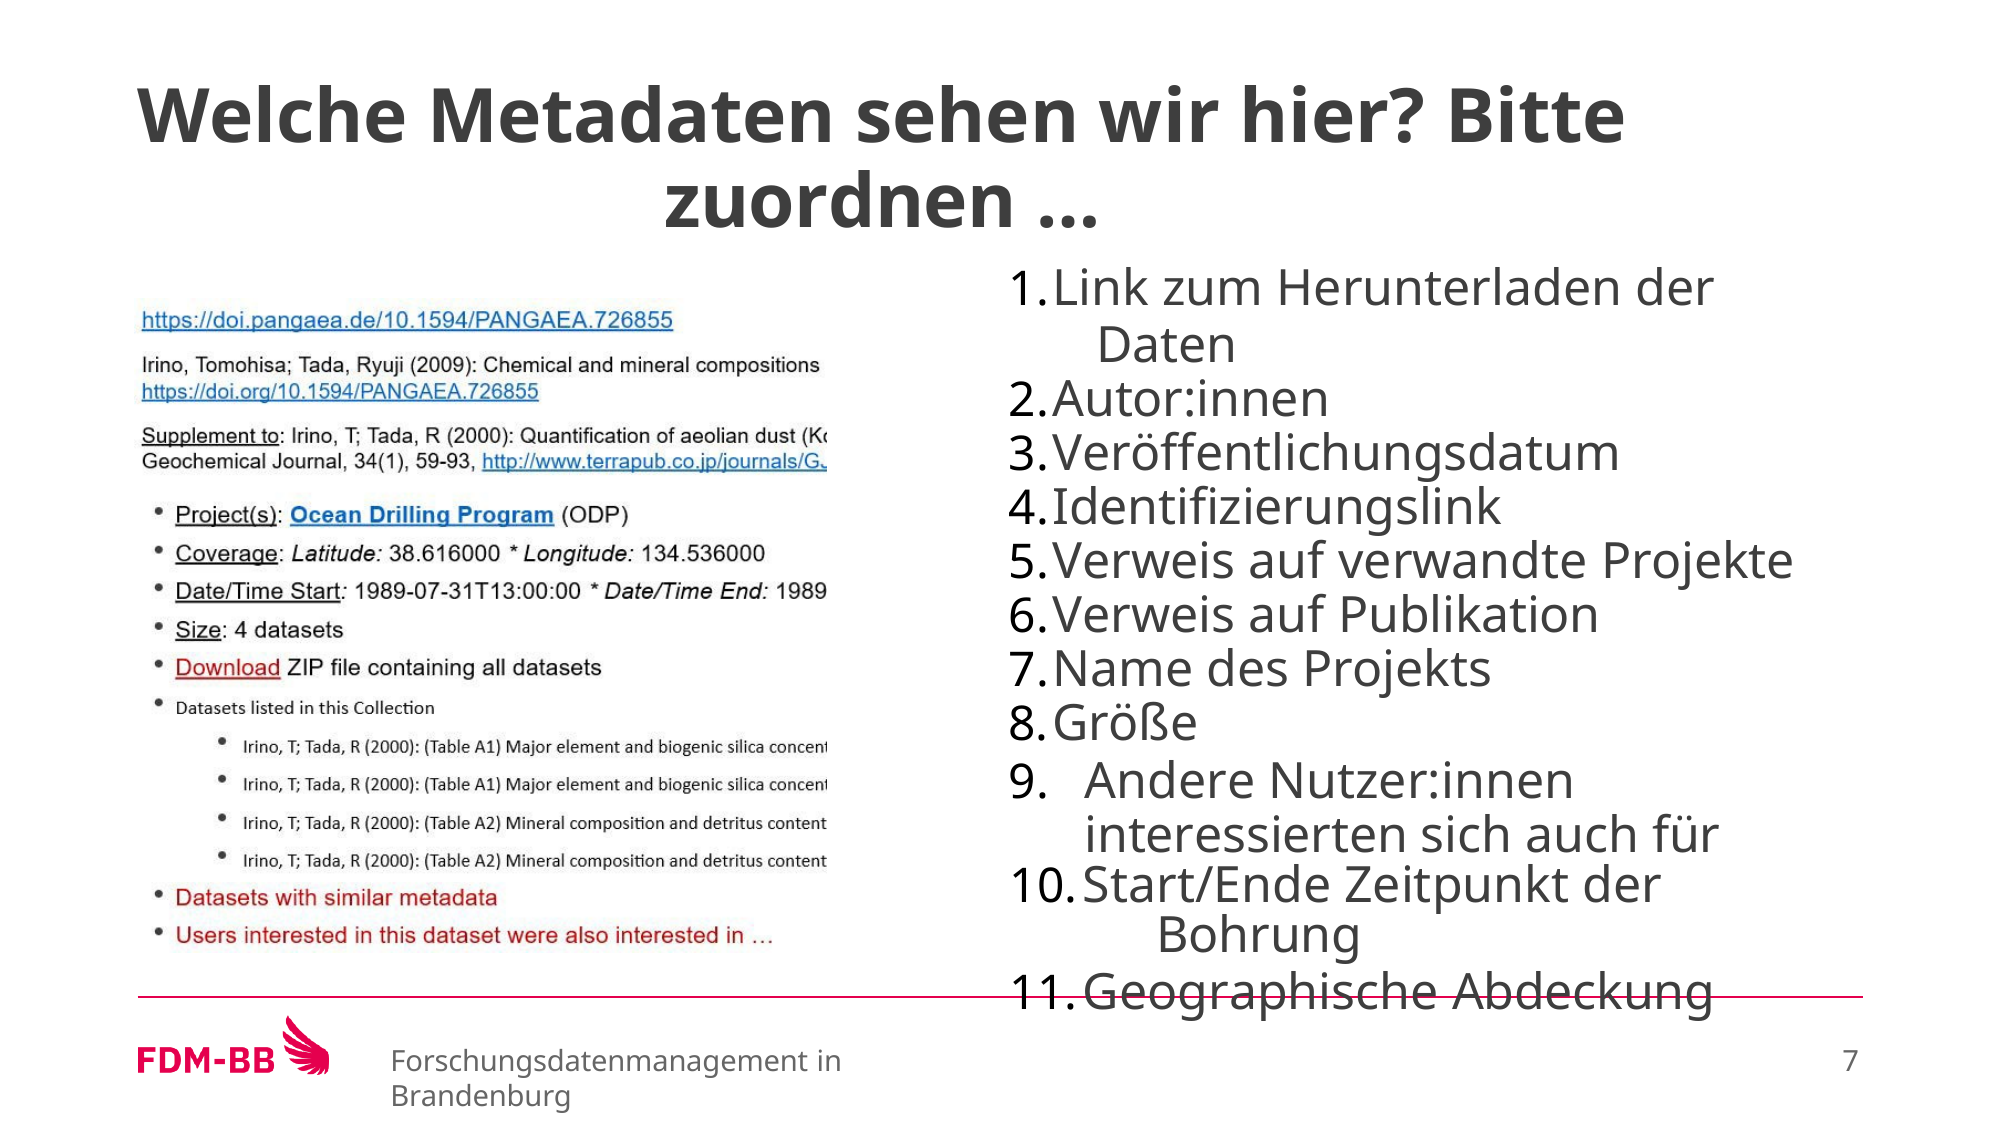

# Welche Metadaten sehen wir hier? Bitte
zuordnen …
Link zum Herunterladen der Daten
Autor:innen
Veröffentlichungsdatum
Identifizierungslink
Verweis auf verwandte Projekte
Verweis auf Publikation
Name des Projekts
Größe
	Andere Nutzer:innen interessierten sich auch für
Start/Ende Zeitpunkt der Bohrung
Geographische Abdeckung
Forschungsdatenmanagement in Brandenburg
7